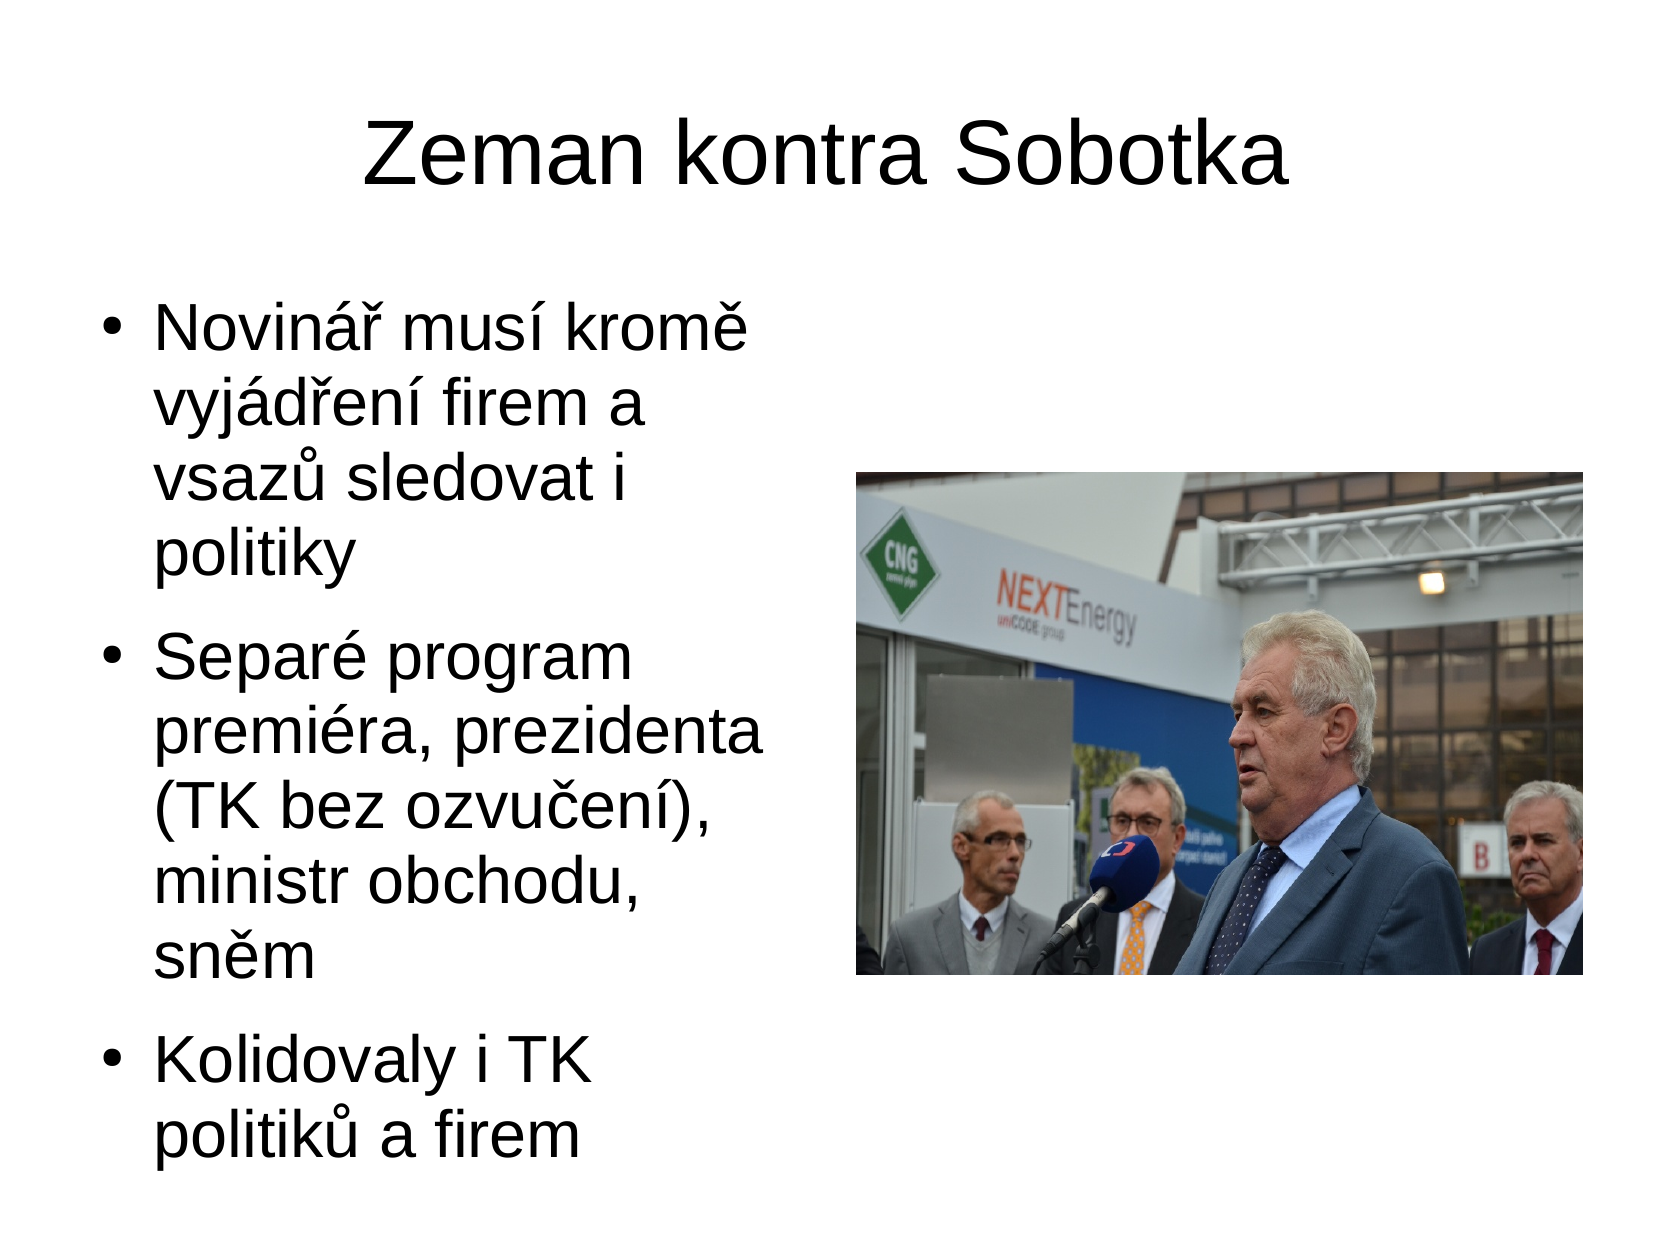

# Zeman kontra Sobotka
Novinář musí kromě vyjádření firem a vsazů sledovat i politiky
Separé program premiéra, prezidenta (TK bez ozvučení), ministr obchodu, sněm
Kolidovaly i TK politiků a firem